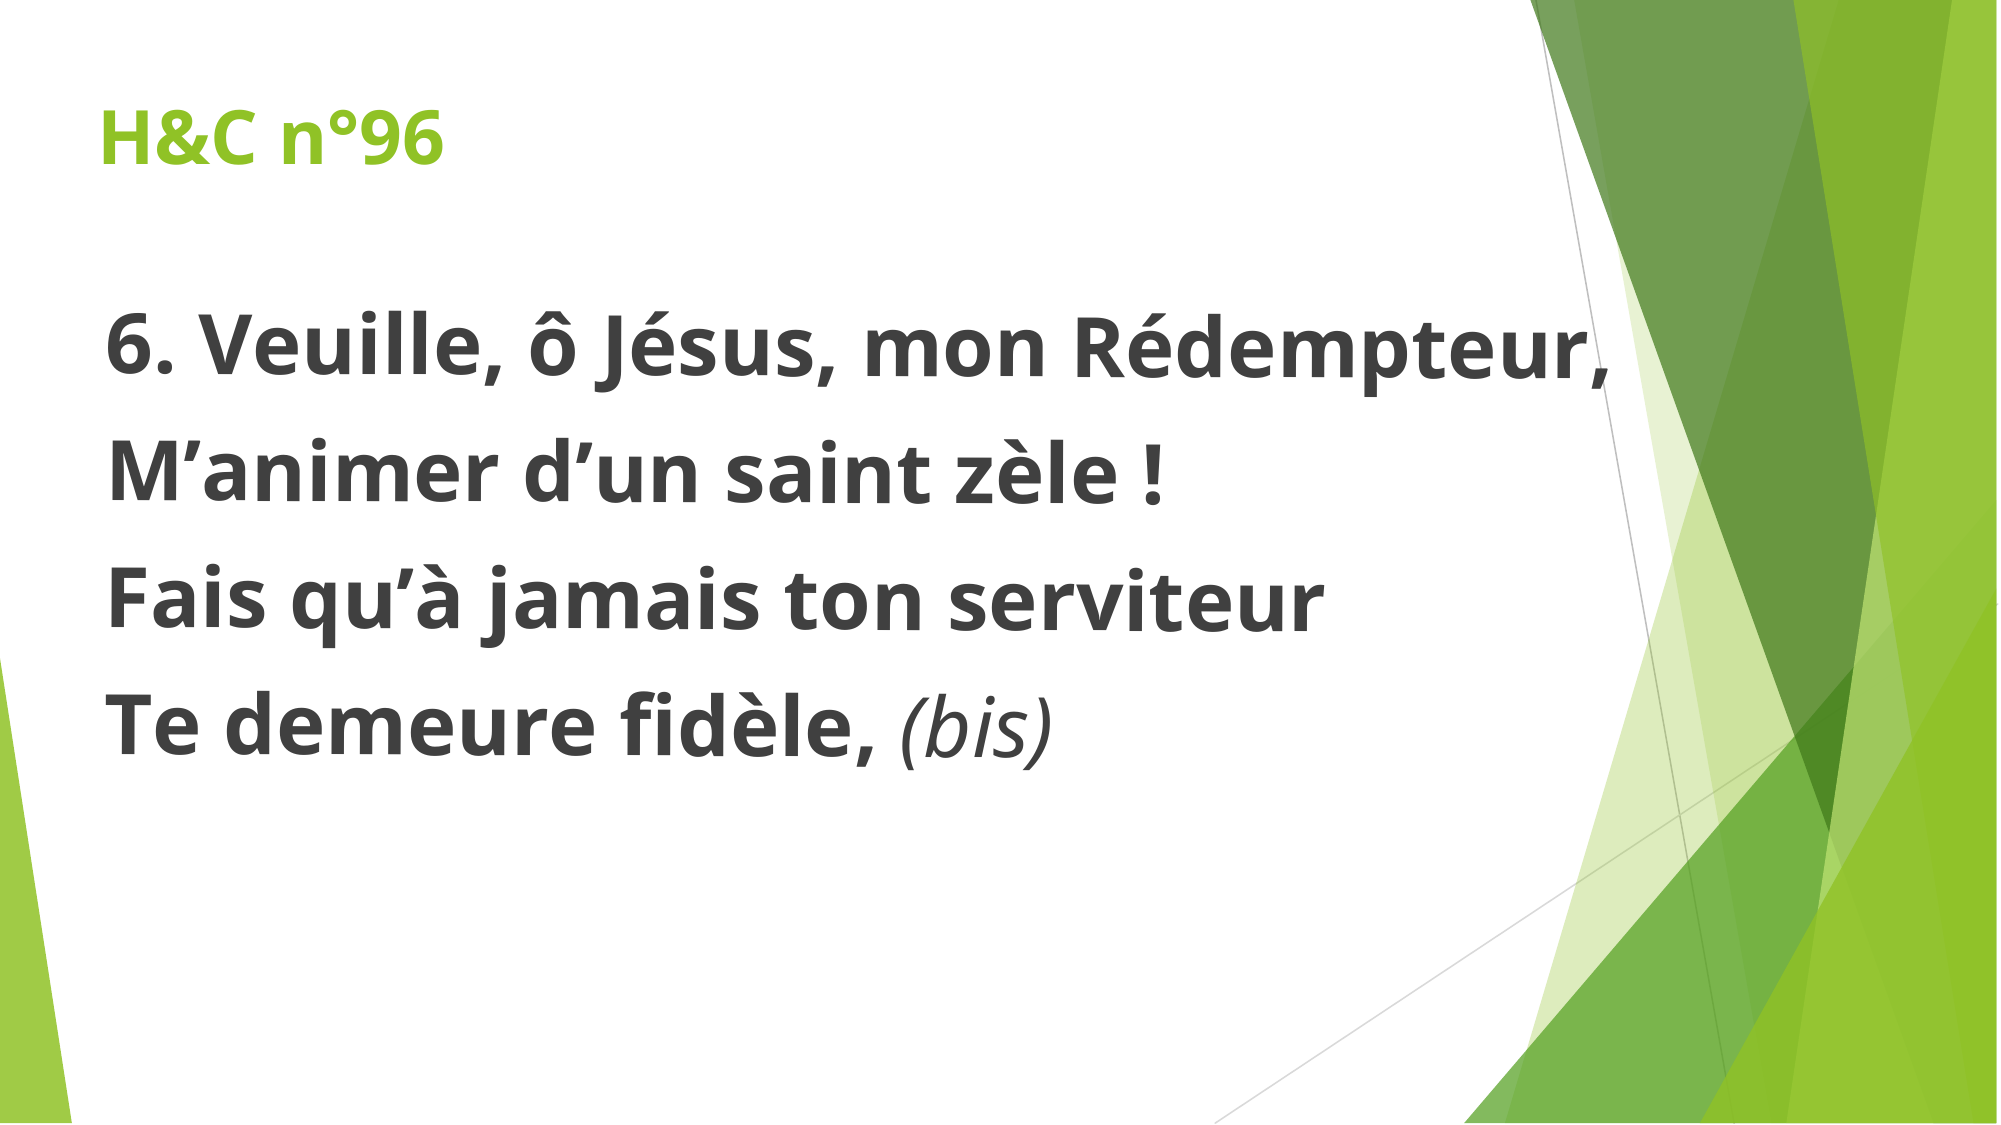

H&C n°96
6. Veuille, ô Jésus, mon Rédempteur,
M’animer d’un saint zèle !
Fais qu’à jamais ton serviteur
Te demeure fidèle, (bis)